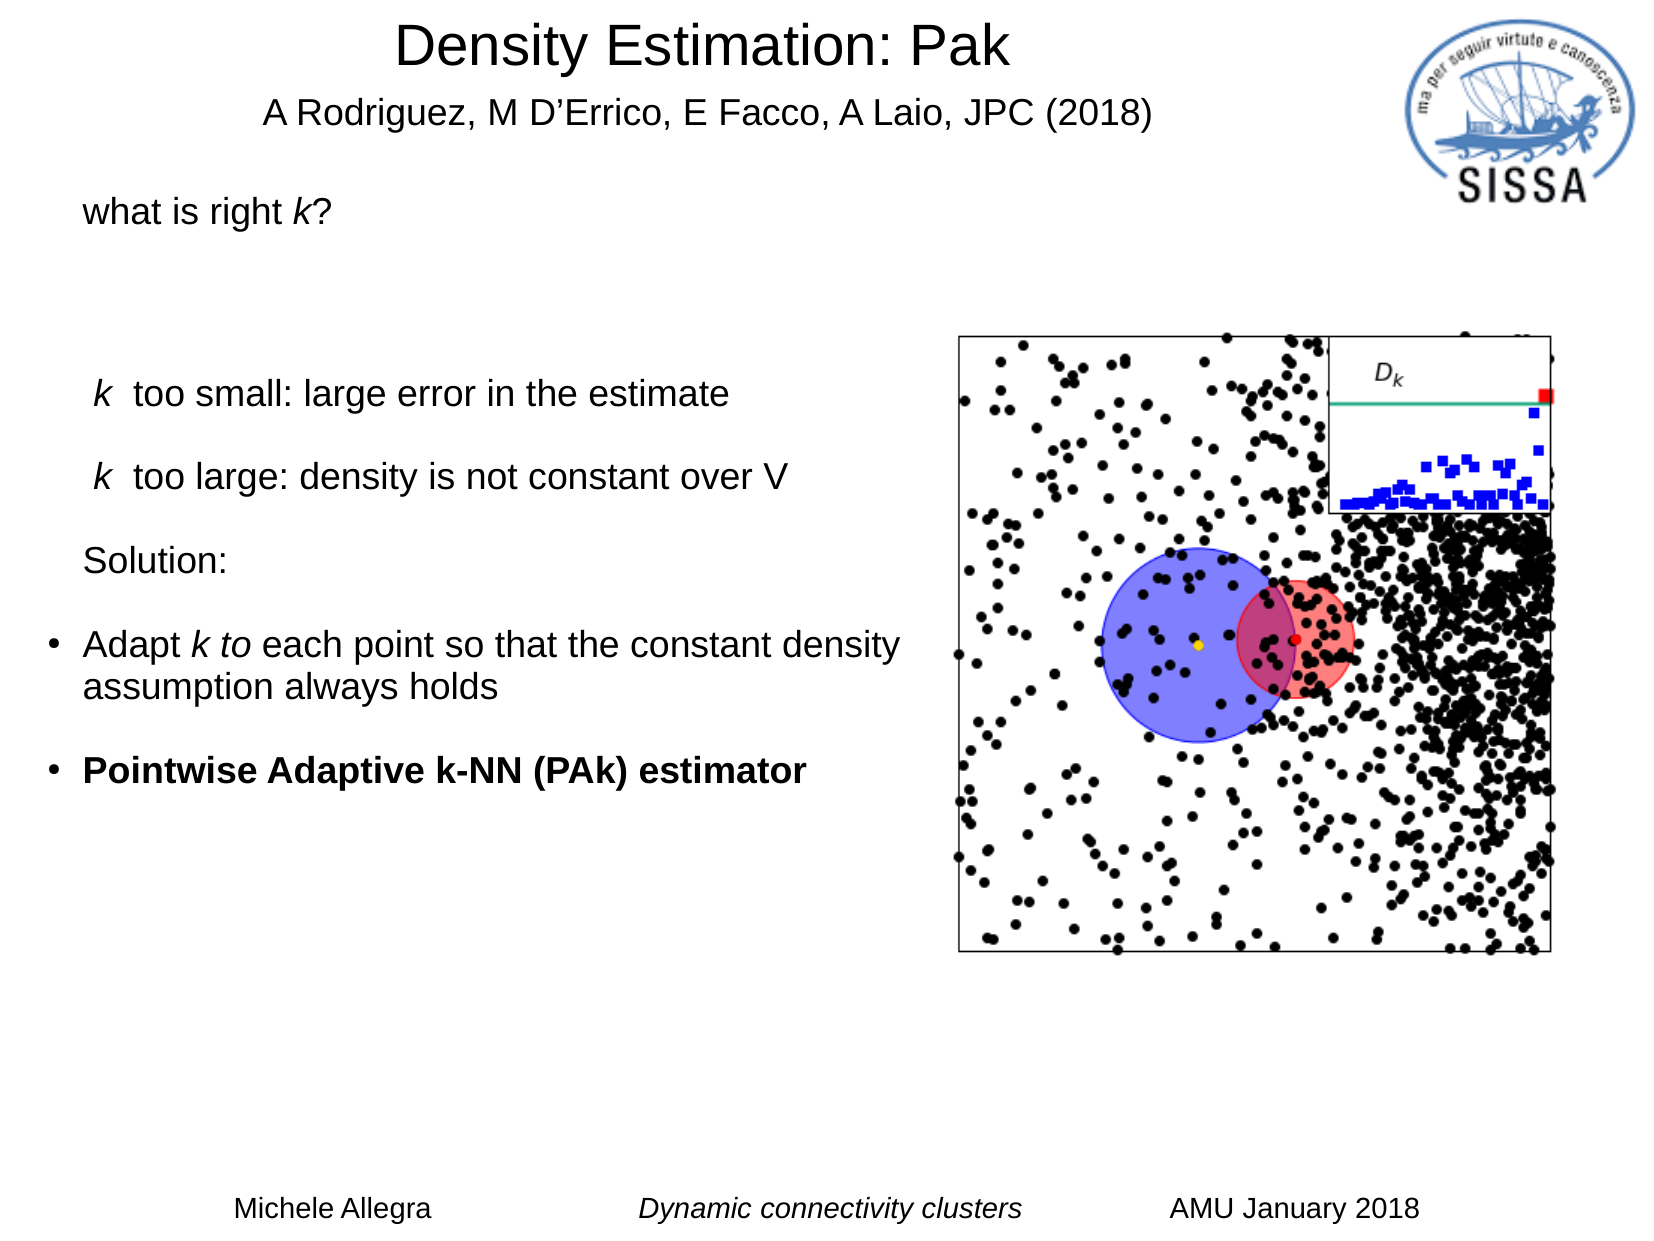

# Density Estimation: Pak
what is right k?
 k too small: large error in the estimate
 k too large: density is not constant over V
Solution:
Adapt k to each point so that the constant density assumption always holds
Pointwise Adaptive k-NN (PAk) estimator
A Rodriguez, M D’Errico, E Facco, A Laio, JPC (2018)
Michele Allegra Dynamic connectivity clusters AMU January 2018